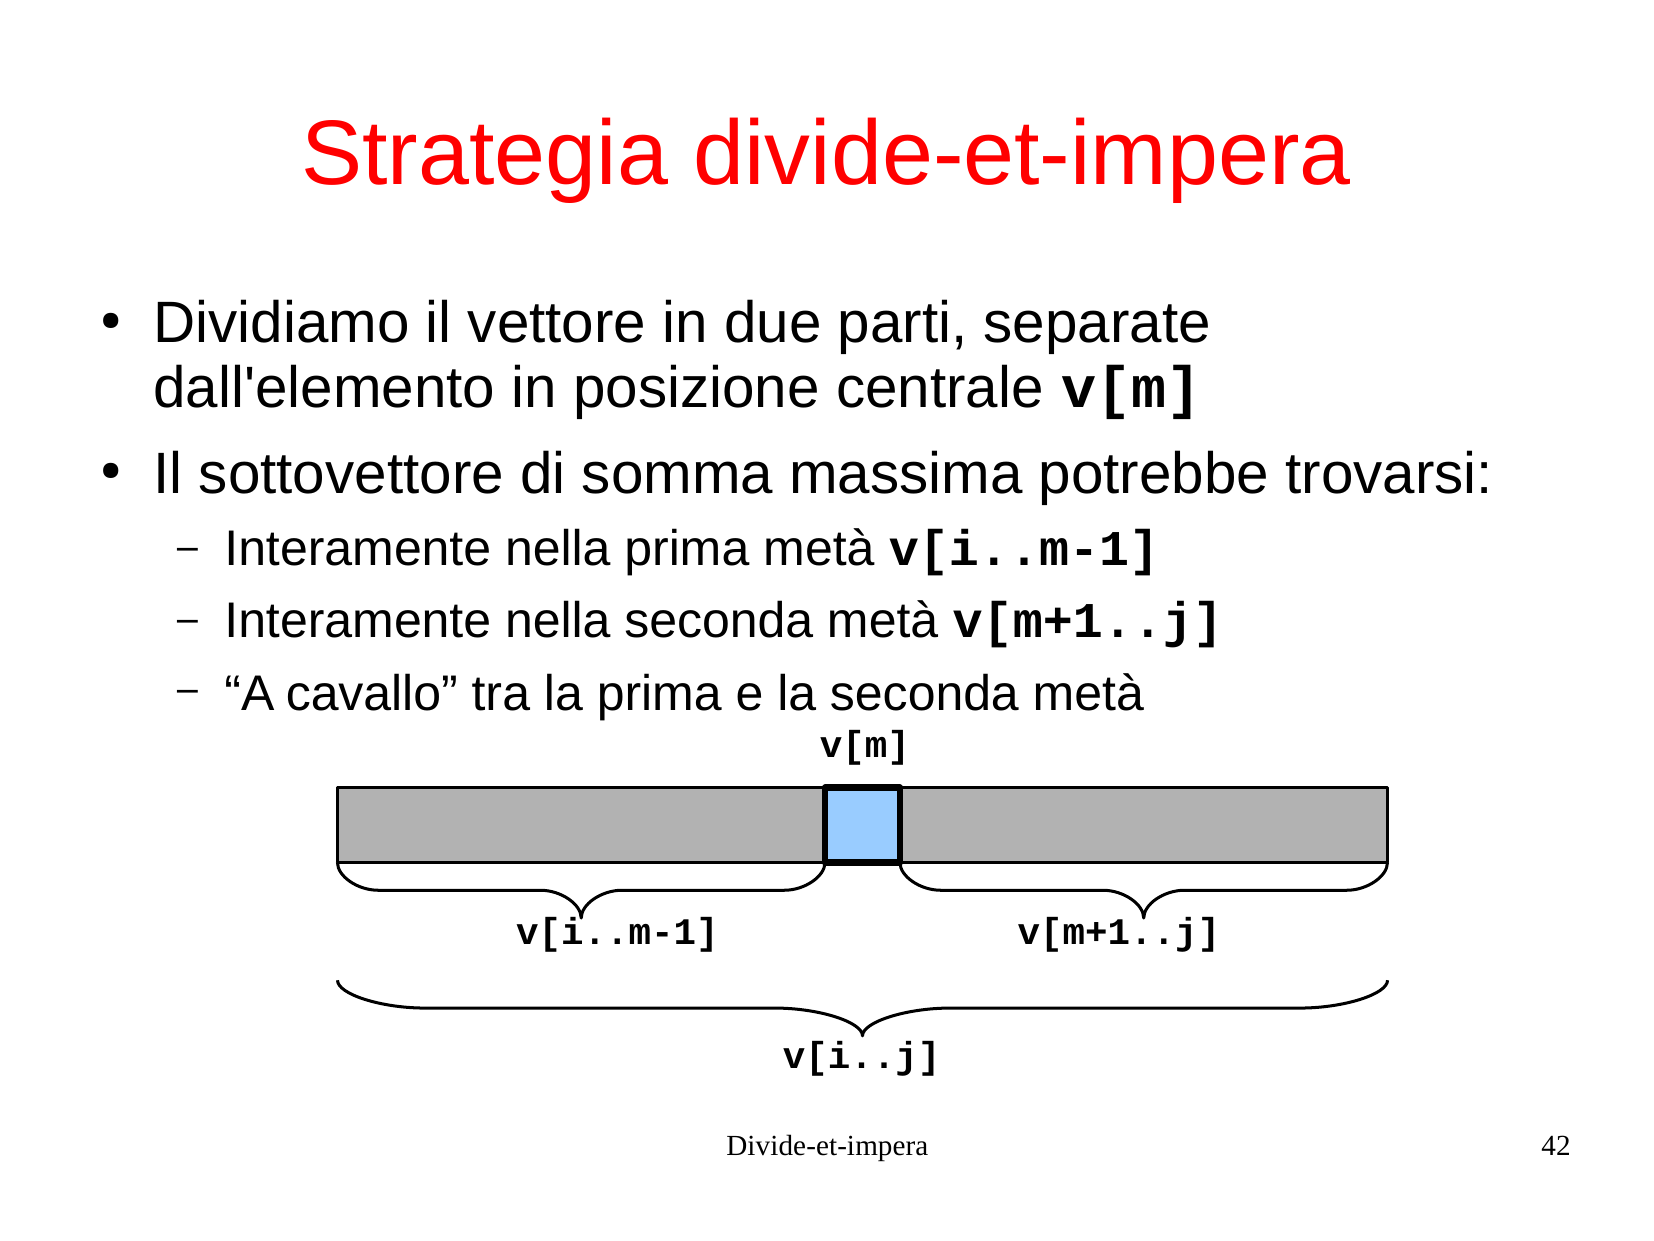

# Strategia divide-et-impera
Dividiamo il vettore in due parti, separate dall'elemento in posizione centrale v[m]
Il sottovettore di somma massima potrebbe trovarsi:
Interamente nella prima metà v[i..m-1]
Interamente nella seconda metà v[m+1..j]
“A cavallo” tra la prima e la seconda metà
v[m]
v[i..m-1]
v[m+1..j]
v[i..j]
Divide-et-impera
42